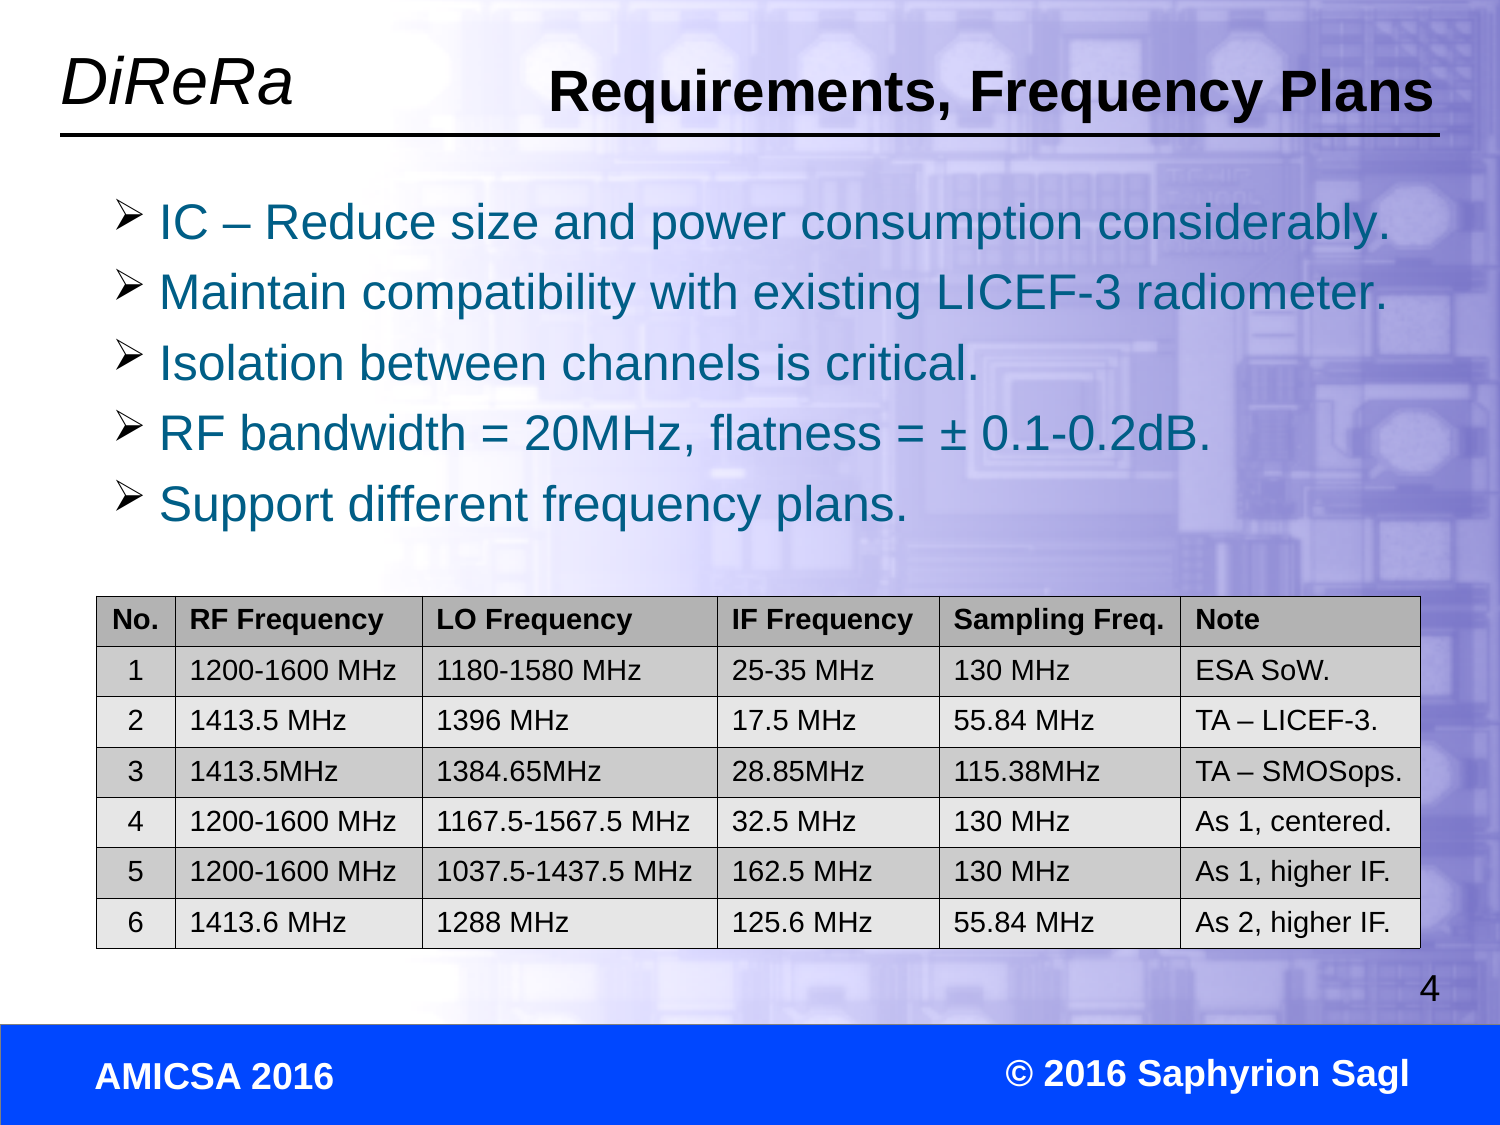

Requirements, Frequency Plans
IC – Reduce size and power consumption considerably.
Maintain compatibility with existing LICEF-3 radiometer.
Isolation between channels is critical.
RF bandwidth = 20MHz, flatness = ± 0.1-0.2dB.
Support different frequency plans.
| No. | RF Frequency | LO Frequency | IF Frequency | Sampling Freq. | Note |
| --- | --- | --- | --- | --- | --- |
| 1 | 1200-1600 MHz | 1180-1580 MHz | 25-35 MHz | 130 MHz | ESA SoW. |
| 2 | 1413.5 MHz | 1396 MHz | 17.5 MHz | 55.84 MHz | TA – LICEF-3. |
| 3 | 1413.5MHz | 1384.65MHz | 28.85MHz | 115.38MHz | TA – SMOSops. |
| 4 | 1200-1600 MHz | 1167.5-1567.5 MHz | 32.5 MHz | 130 MHz | As 1, centered. |
| 5 | 1200-1600 MHz | 1037.5-1437.5 MHz | 162.5 MHz | 130 MHz | As 1, higher IF. |
| 6 | 1413.6 MHz | 1288 MHz | 125.6 MHz | 55.84 MHz | As 2, higher IF. |
4
AMICSA 2016